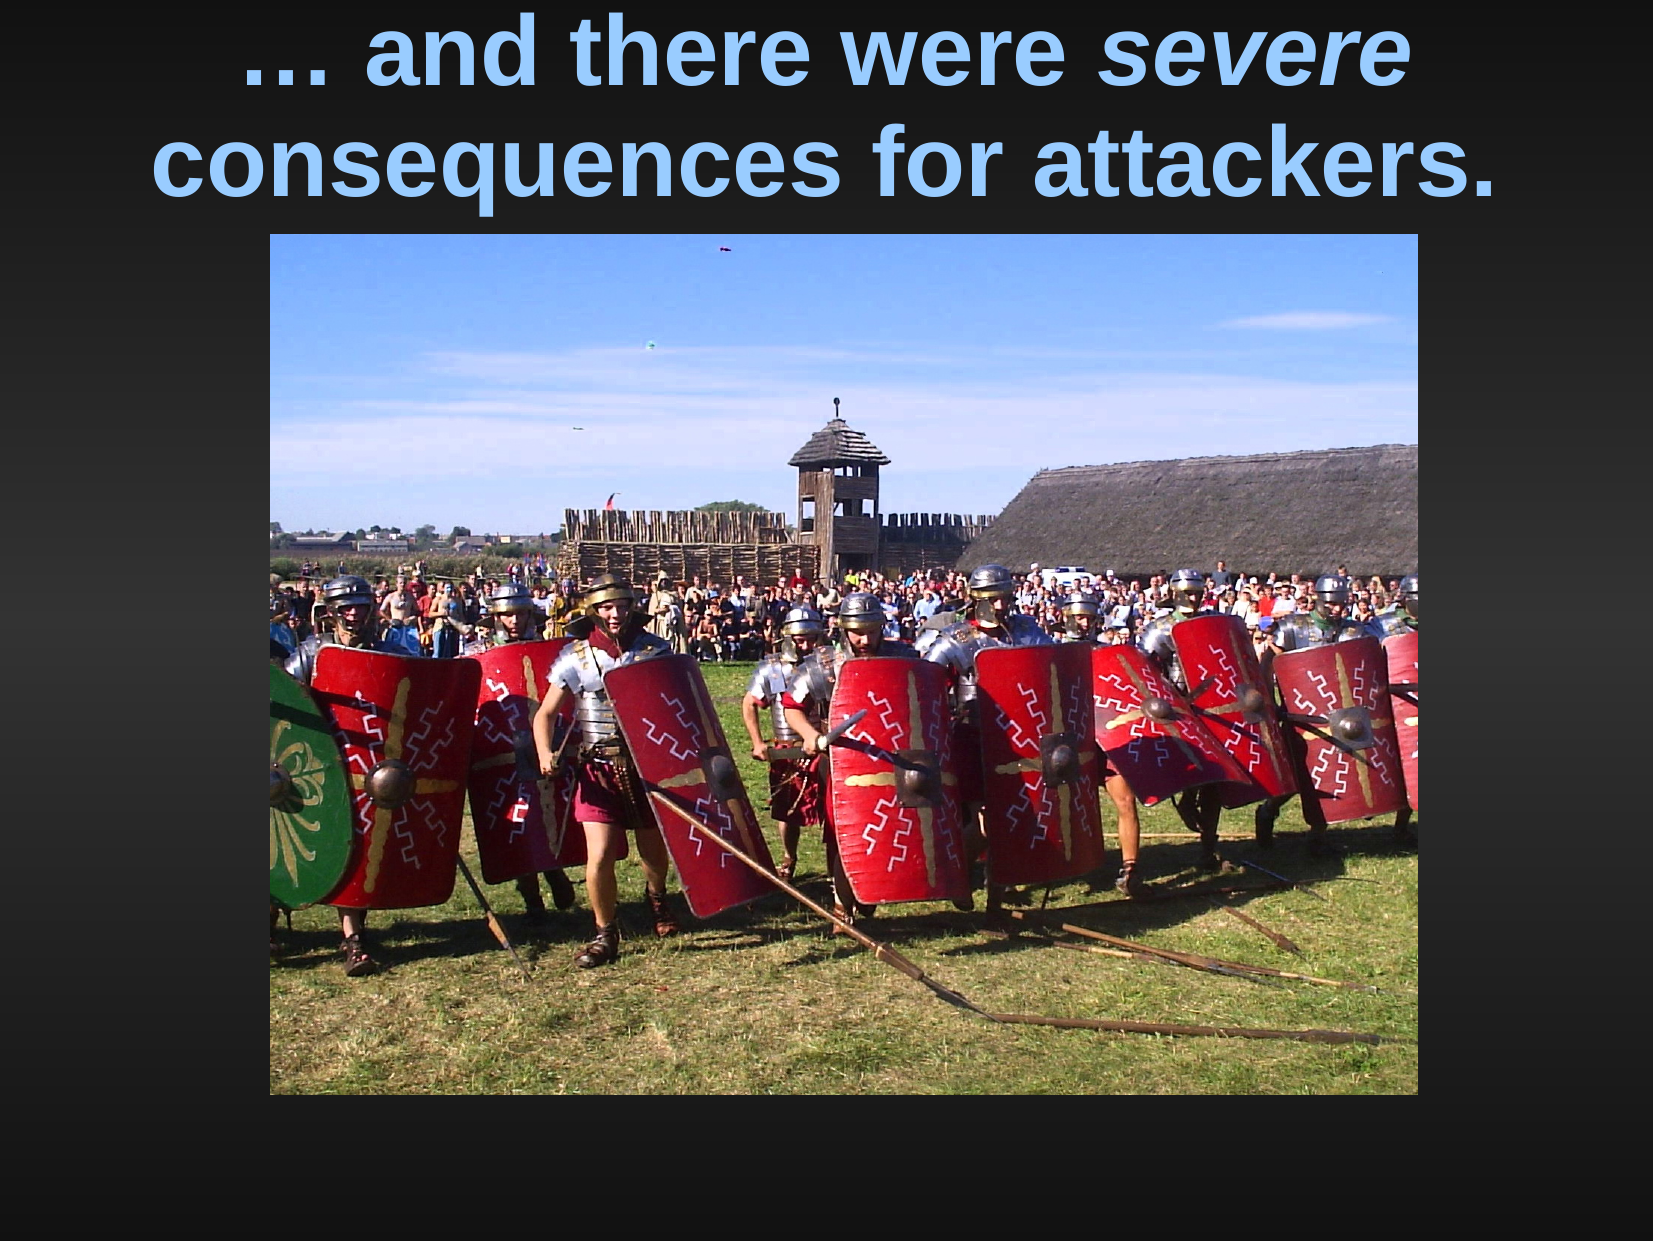

# … and there were severe consequences for attackers.